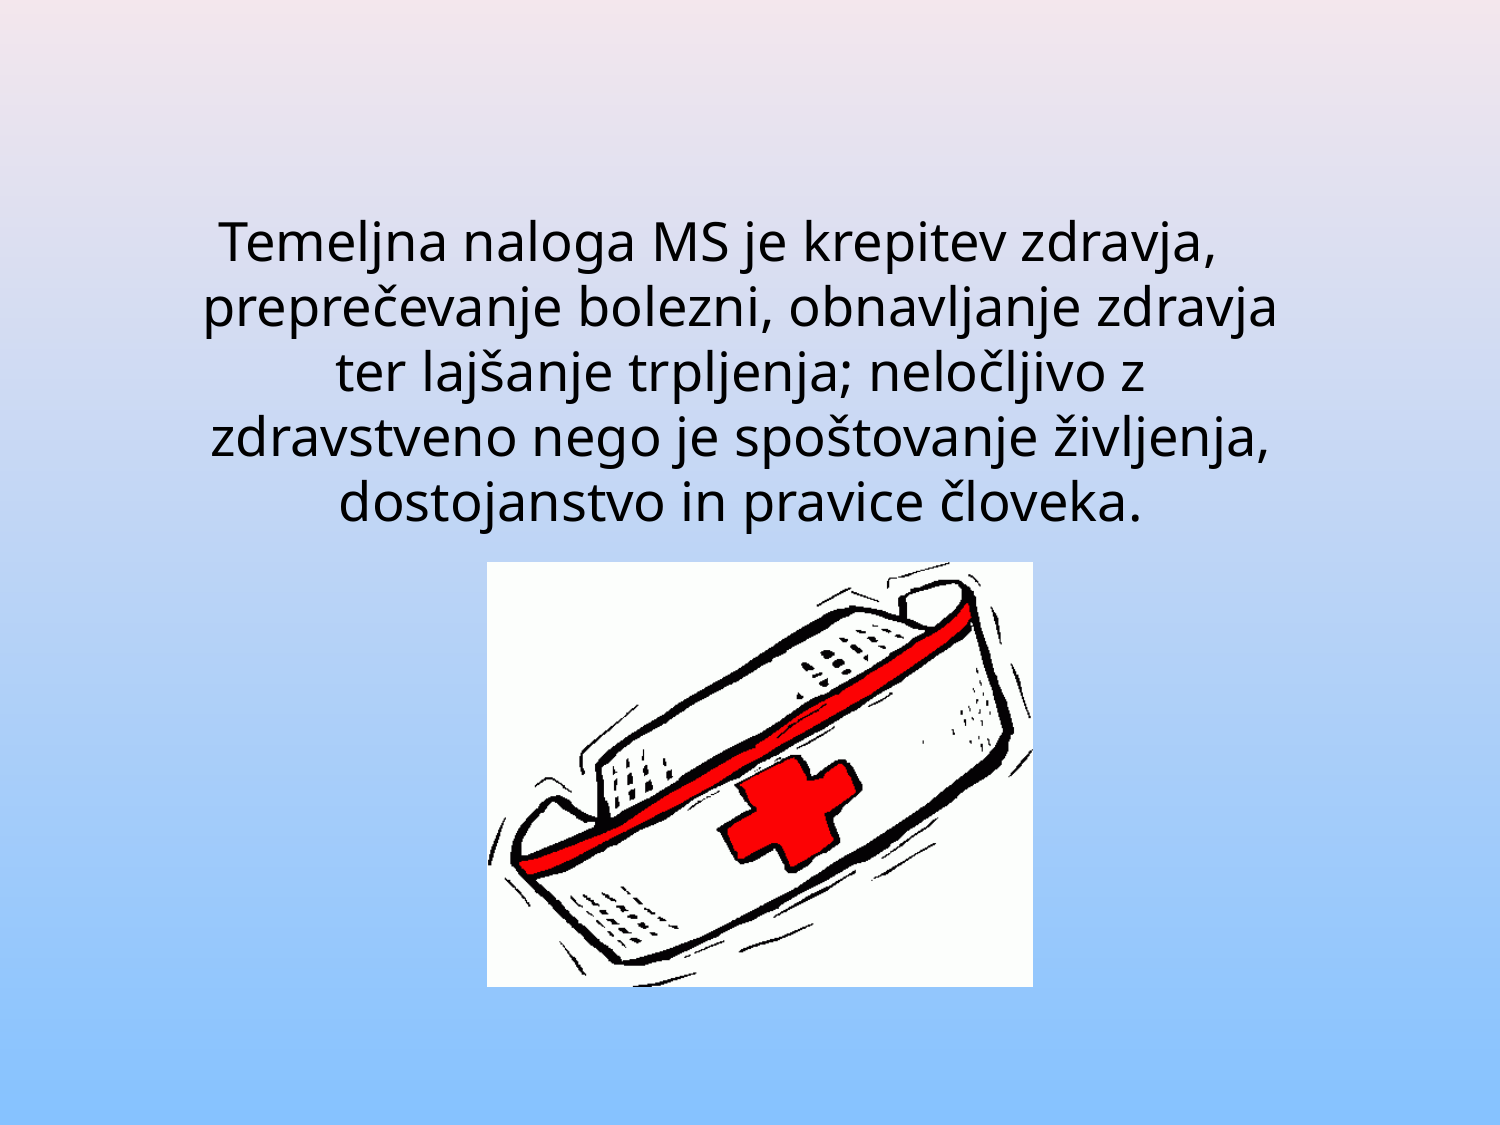

# Temeljna naloga MS je krepitev zdravja, preprečevanje bolezni, obnavljanje zdravja ter lajšanje trpljenja; neločljivo z zdravstveno nego je spoštovanje življenja, dostojanstvo in pravice človeka.